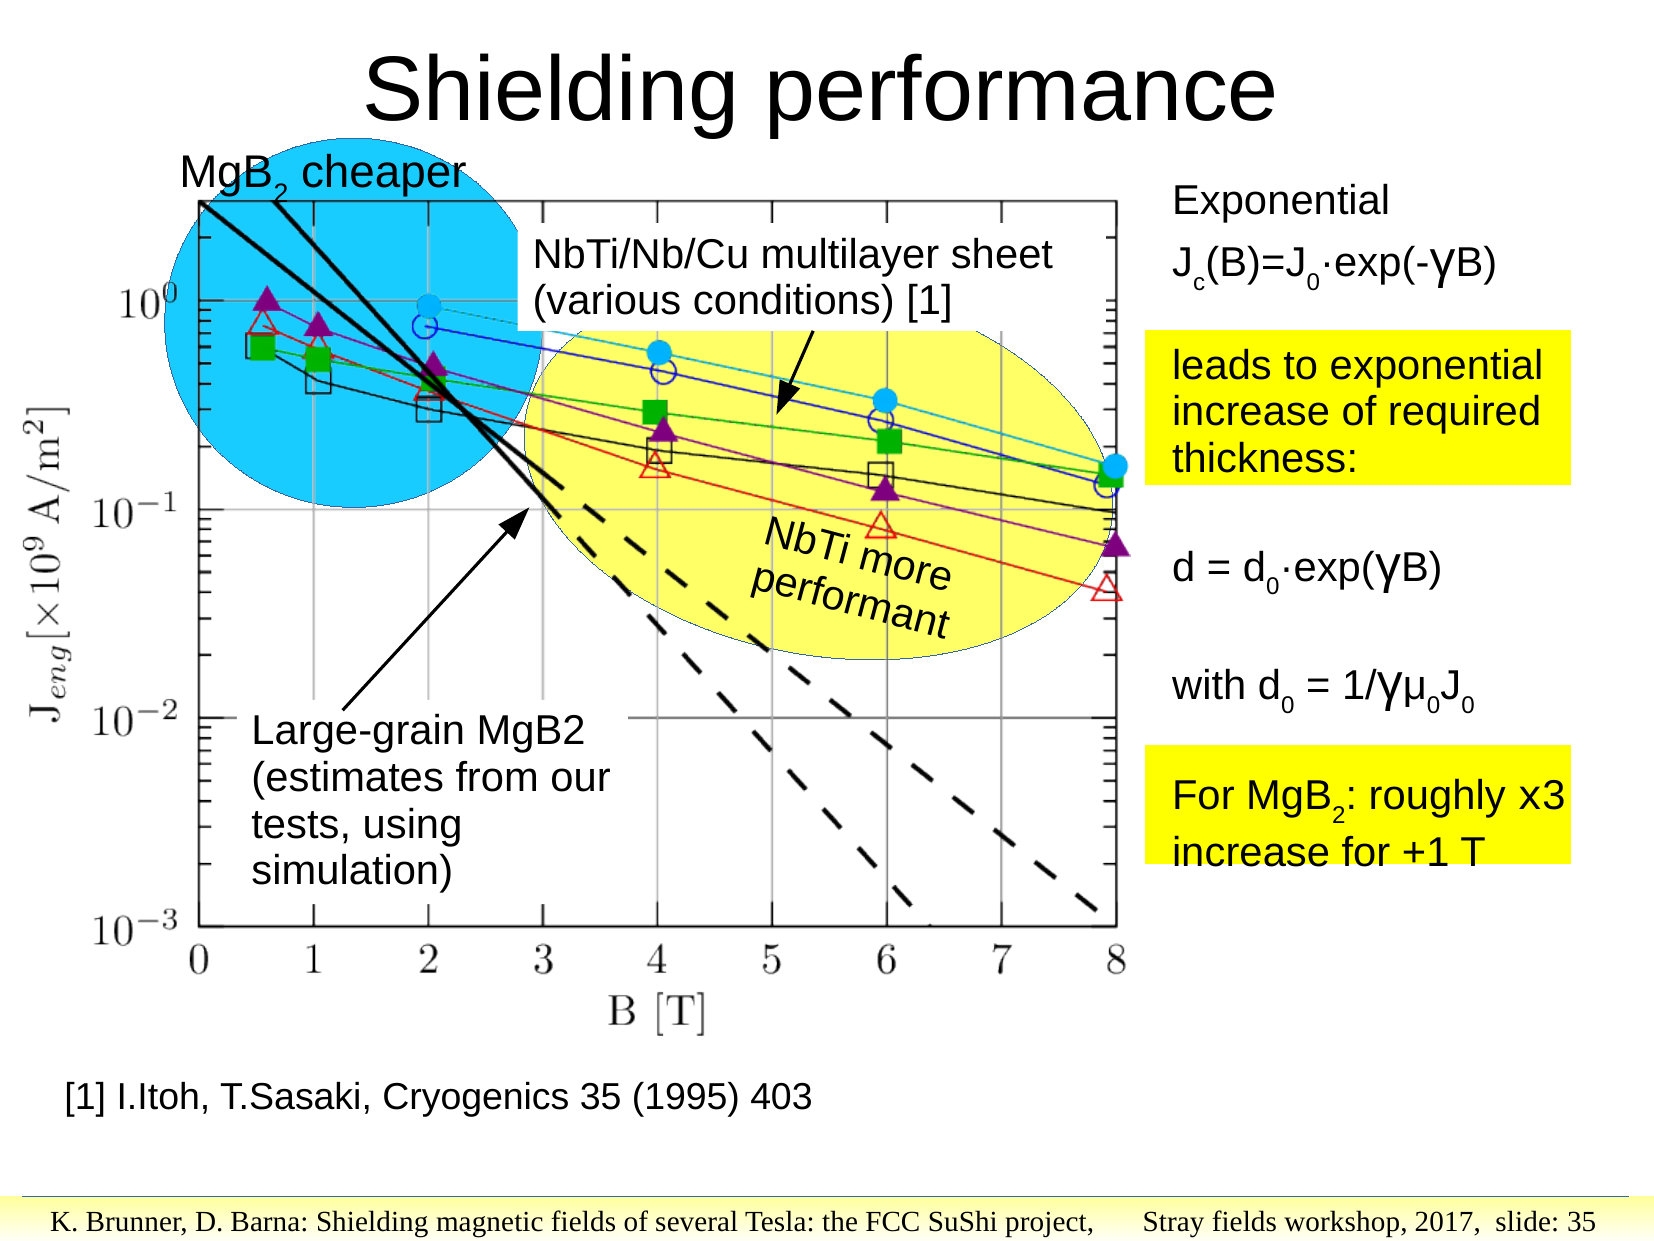

# Shielding performance
MgB2 cheaper
Exponential Jc(B)=J0·exp(-γB)
leads to exponential increase of required thickness:
d = d0·exp(γB)
with d0 = 1/γμ0J0
For MgB2: roughly x3 increase for +1 T
NbTi/Nb/Cu multilayer sheet (various conditions) [1]
NbTi more performant
Large-grain MgB2
(estimates from our tests, using simulation)
[1] I.Itoh, T.Sasaki, Cryogenics 35 (1995) 403
asdasdasda